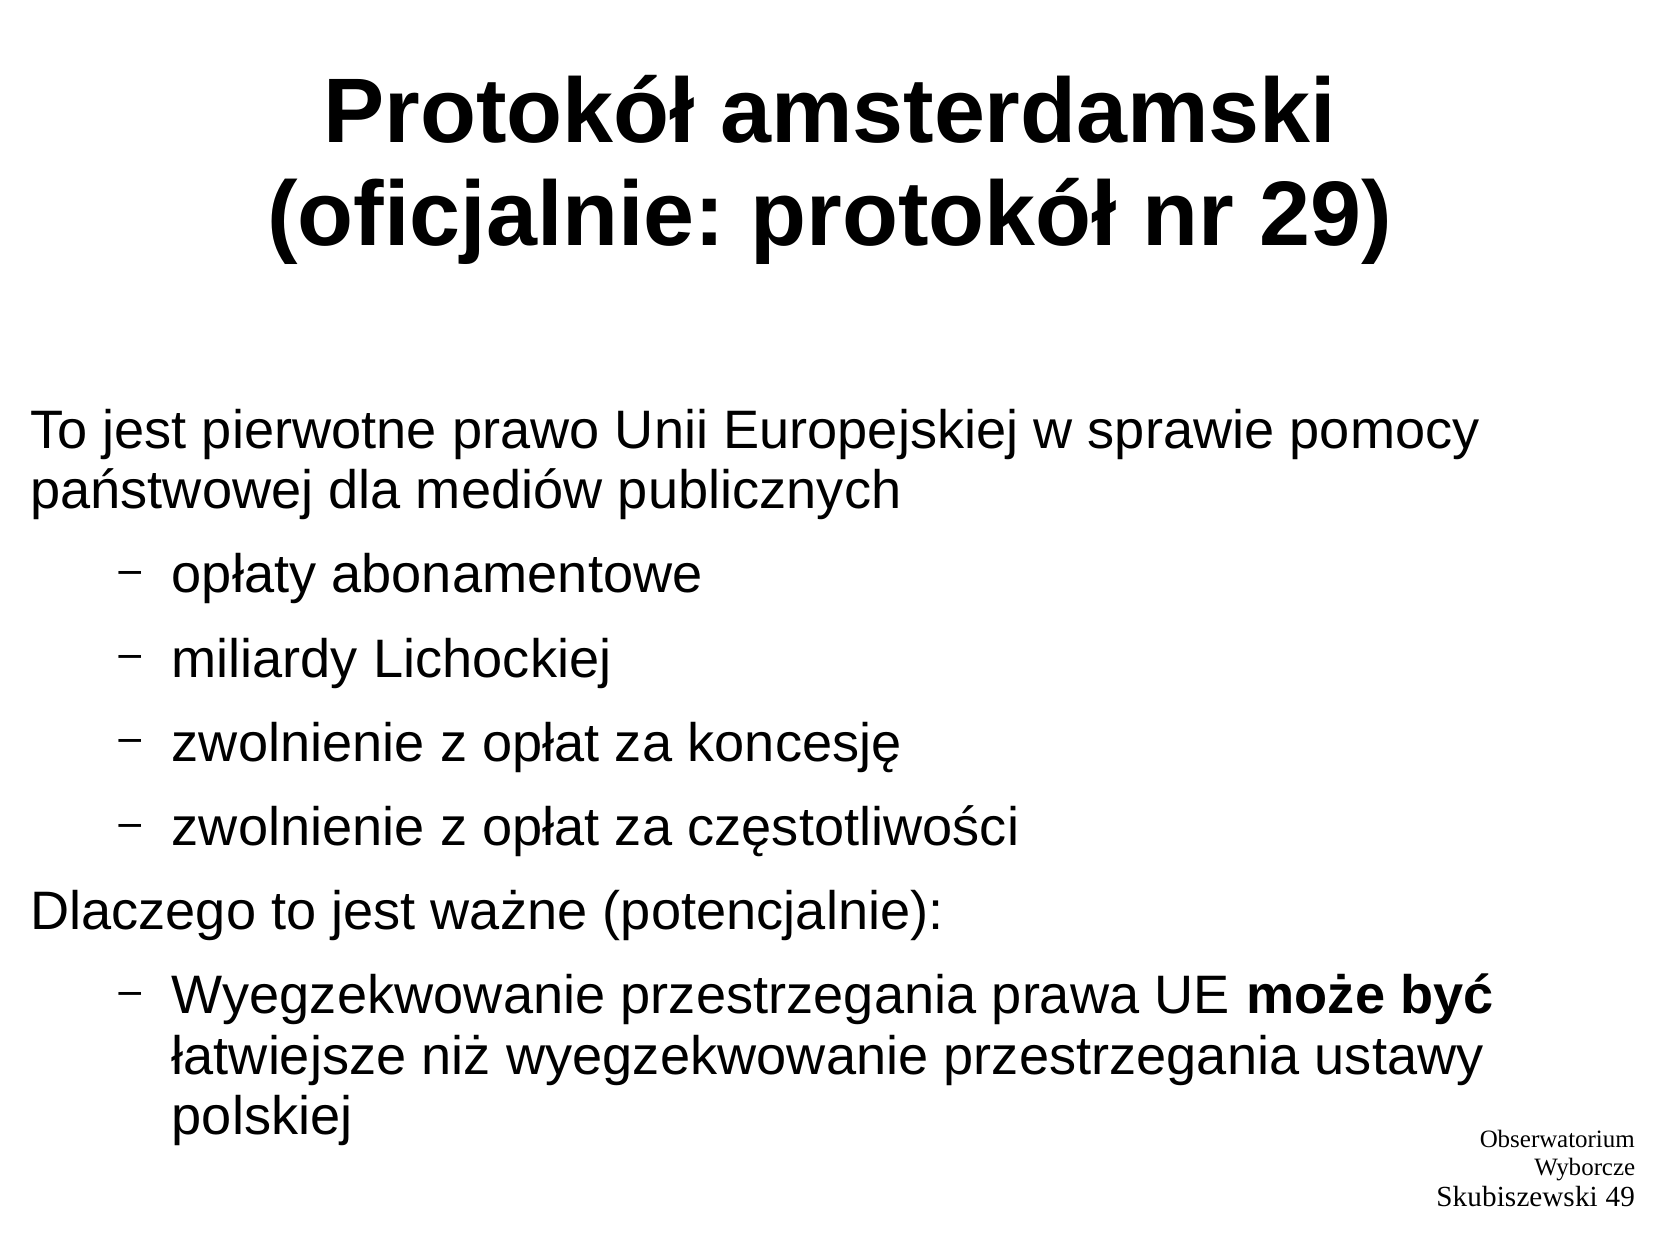

# Protokół amsterdamski (oficjalnie: protokół nr 29)
To jest pierwotne prawo Unii Europejskiej w sprawie pomocy państwowej dla mediów publicznych
opłaty abonamentowe
miliardy Lichockiej
zwolnienie z opłat za koncesję
zwolnienie z opłat za częstotliwości
Dlaczego to jest ważne (potencjalnie):
Wyegzekwowanie przestrzegania prawa UE może być łatwiejsze niż wyegzekwowanie przestrzegania ustawy polskiej
49